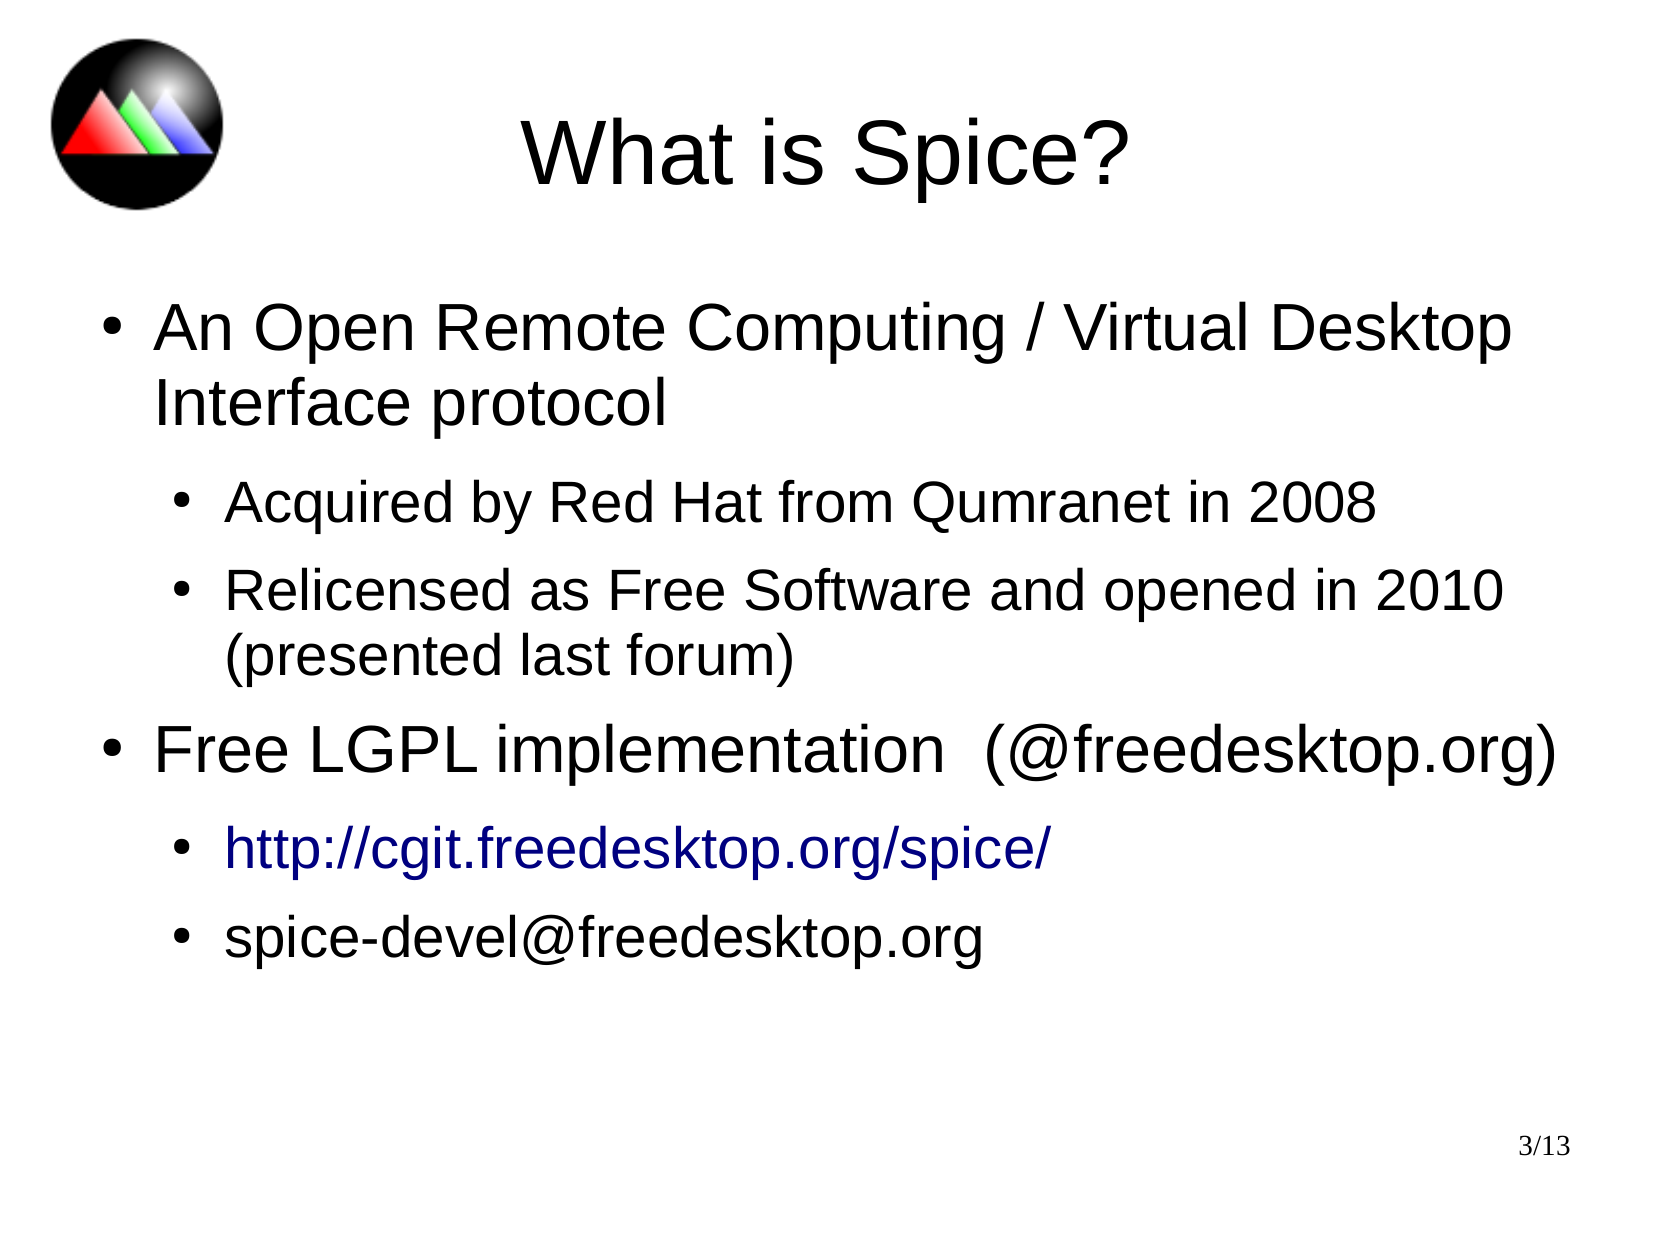

# What is Spice?
An Open Remote Computing / Virtual Desktop Interface protocol
Acquired by Red Hat from Qumranet in 2008
Relicensed as Free Software and opened in 2010 (presented last forum)
Free LGPL implementation (@freedesktop.org)
http://cgit.freedesktop.org/spice/
spice-devel@freedesktop.org